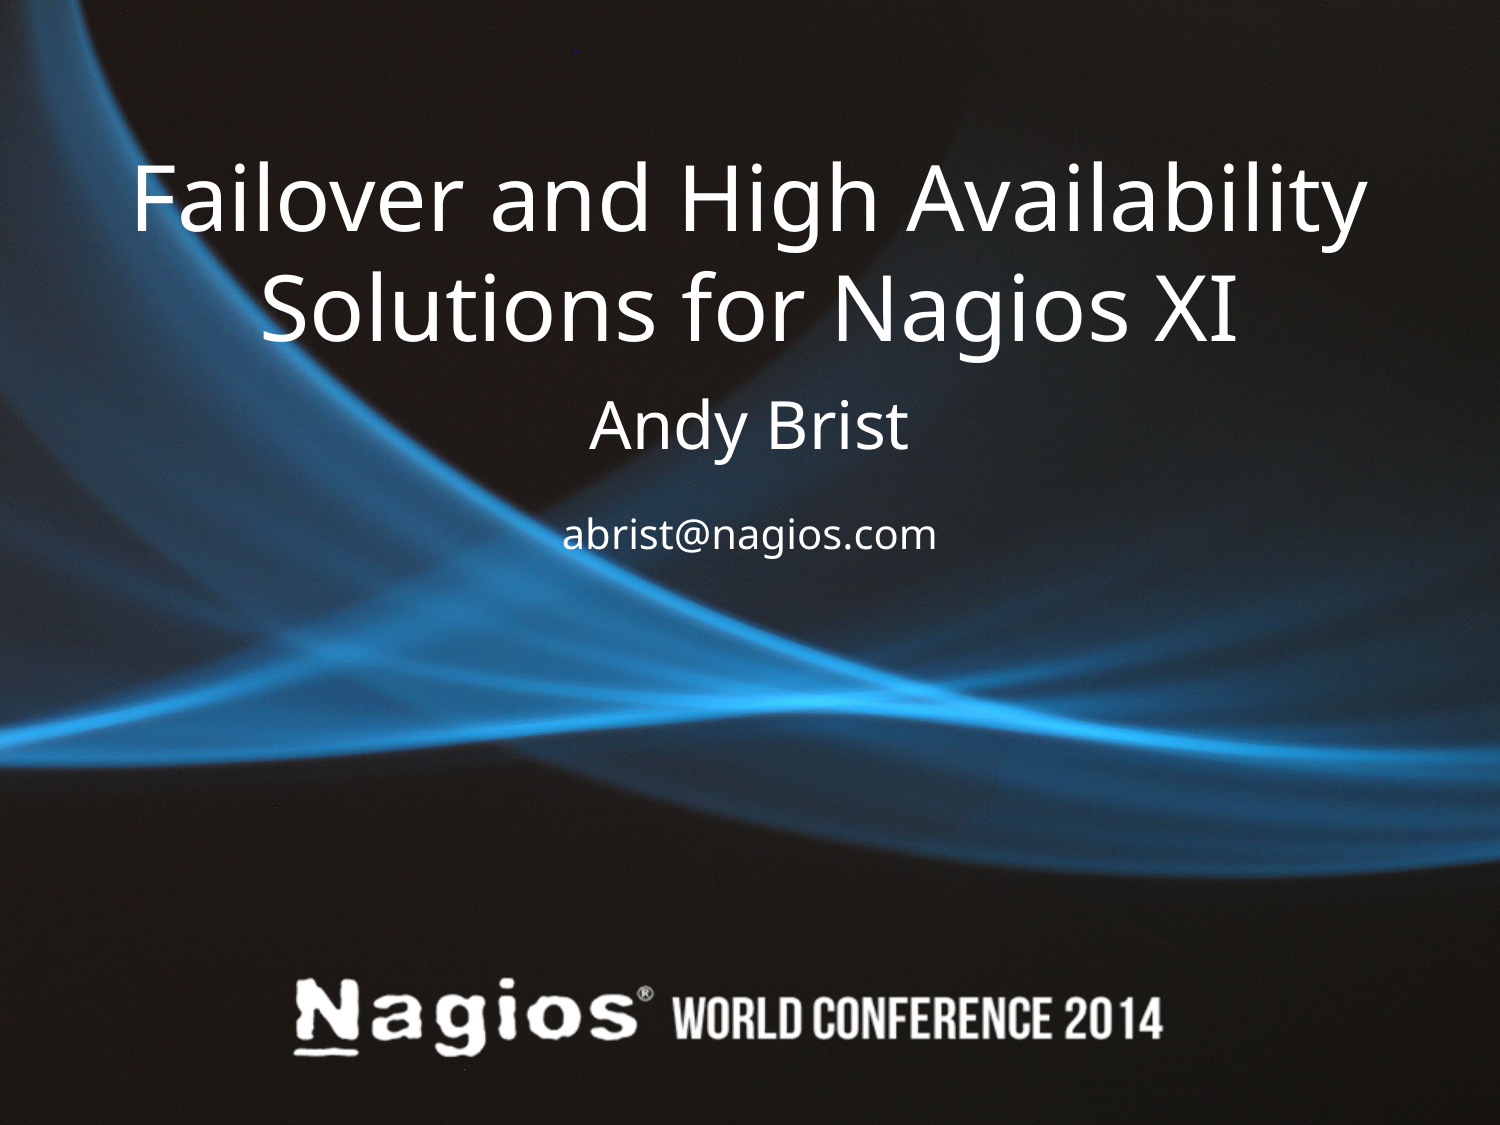

# Failover and High Availability Solutions for Nagios XI
Andy Brist
abrist@nagios.com